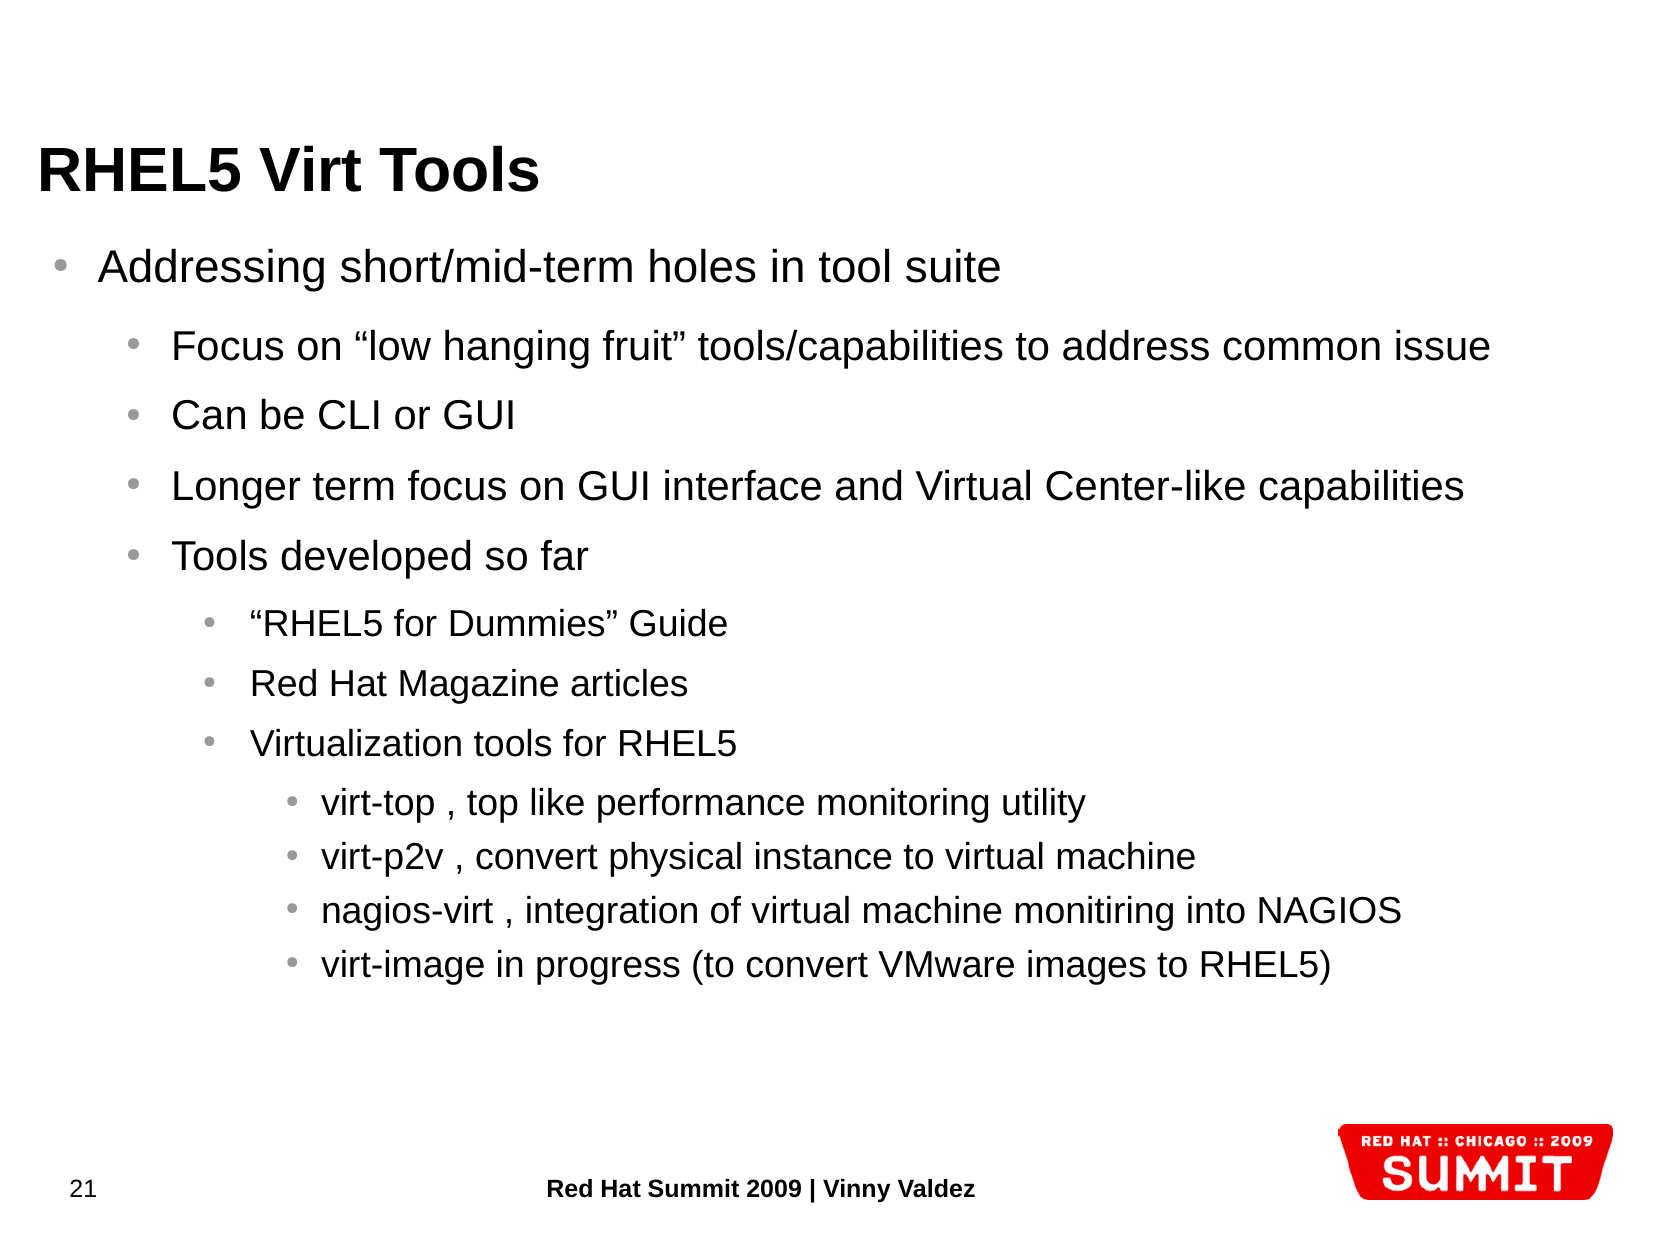

# RHEL5 Virt Tools
Addressing short/mid-term holes in tool suite
Focus on “low hanging fruit” tools/capabilities to address common issue
Can be CLI or GUI
Longer term focus on GUI interface and Virtual Center-like capabilities
Tools developed so far
“RHEL5 for Dummies” Guide
Red Hat Magazine articles
Virtualization tools for RHEL5
virt-top , top like performance monitoring utility
virt-p2v , convert physical instance to virtual machine
nagios-virt , integration of virtual machine monitiring into NAGIOS
virt-image in progress (to convert VMware images to RHEL5)